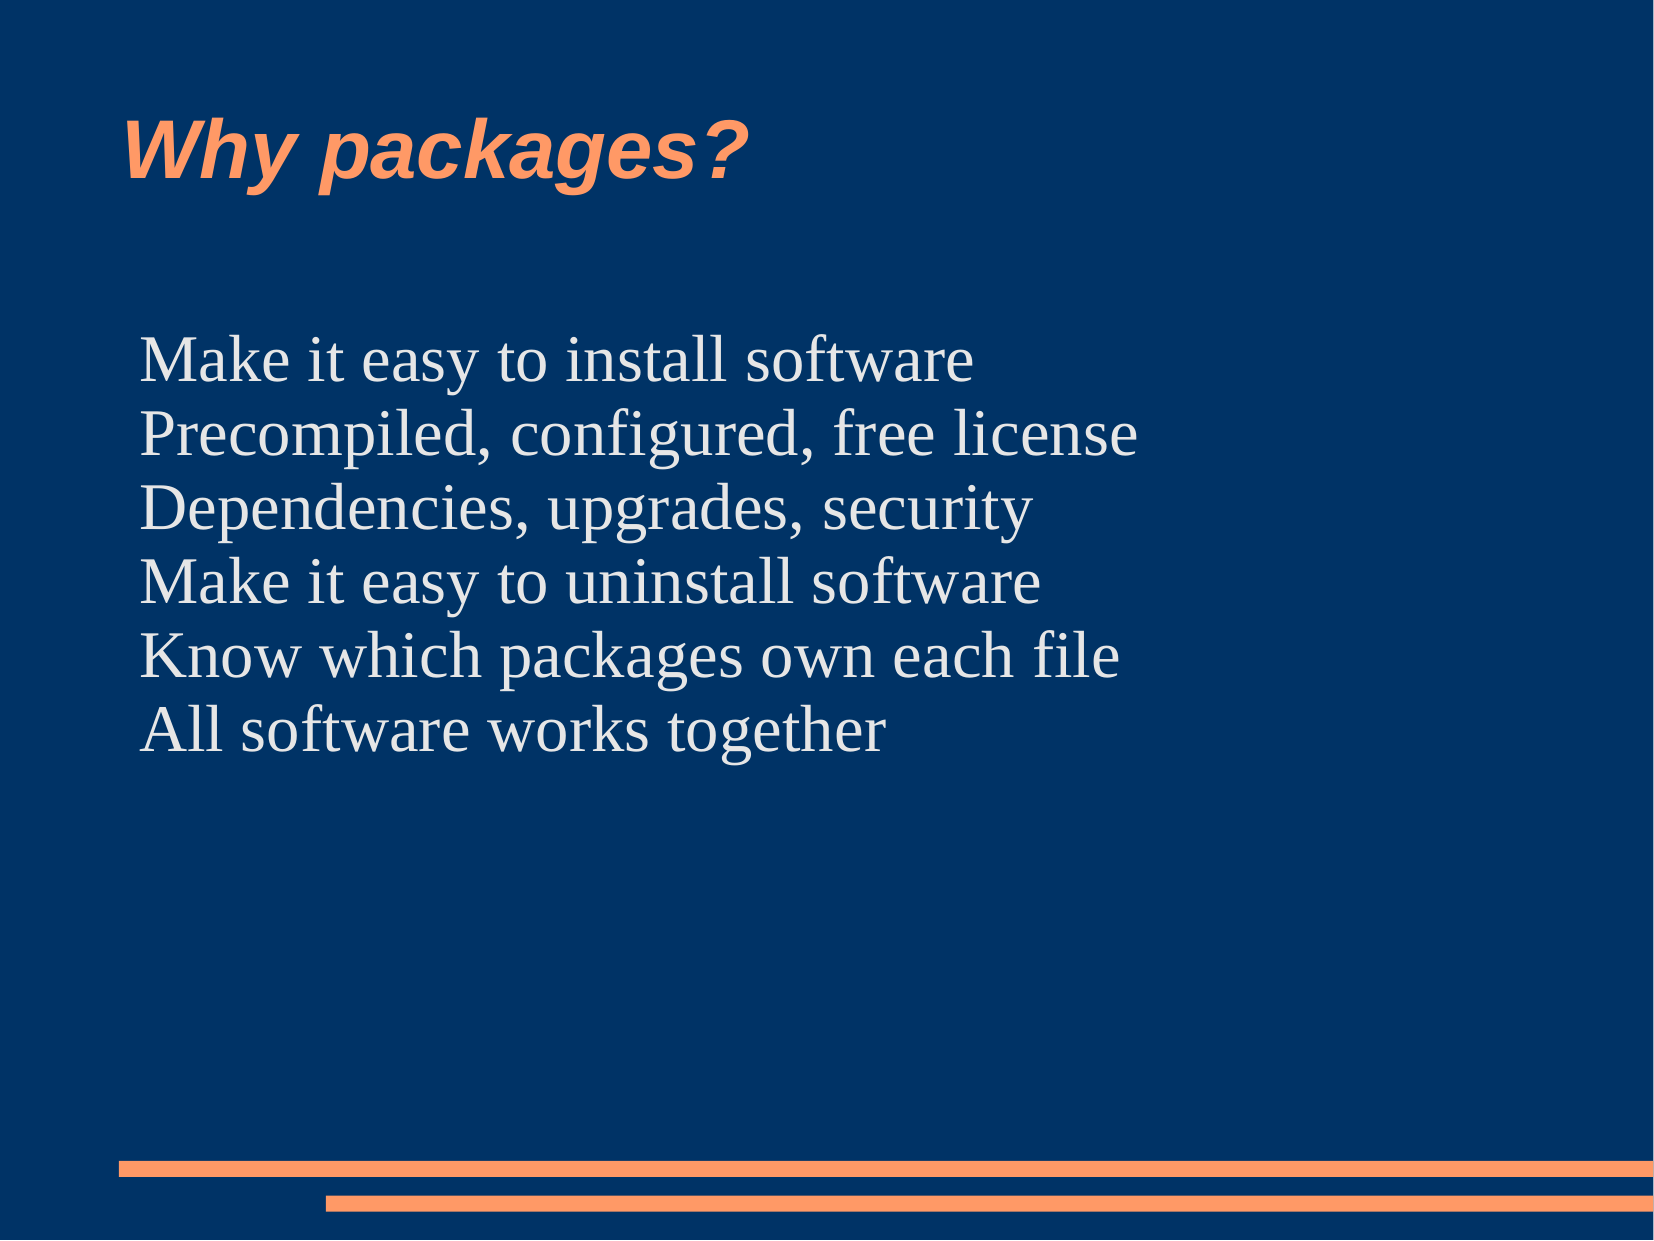

# Why packages?
Make it easy to install software
Precompiled, configured, free license
Dependencies, upgrades, security
Make it easy to uninstall software
Know which packages own each file
All software works together